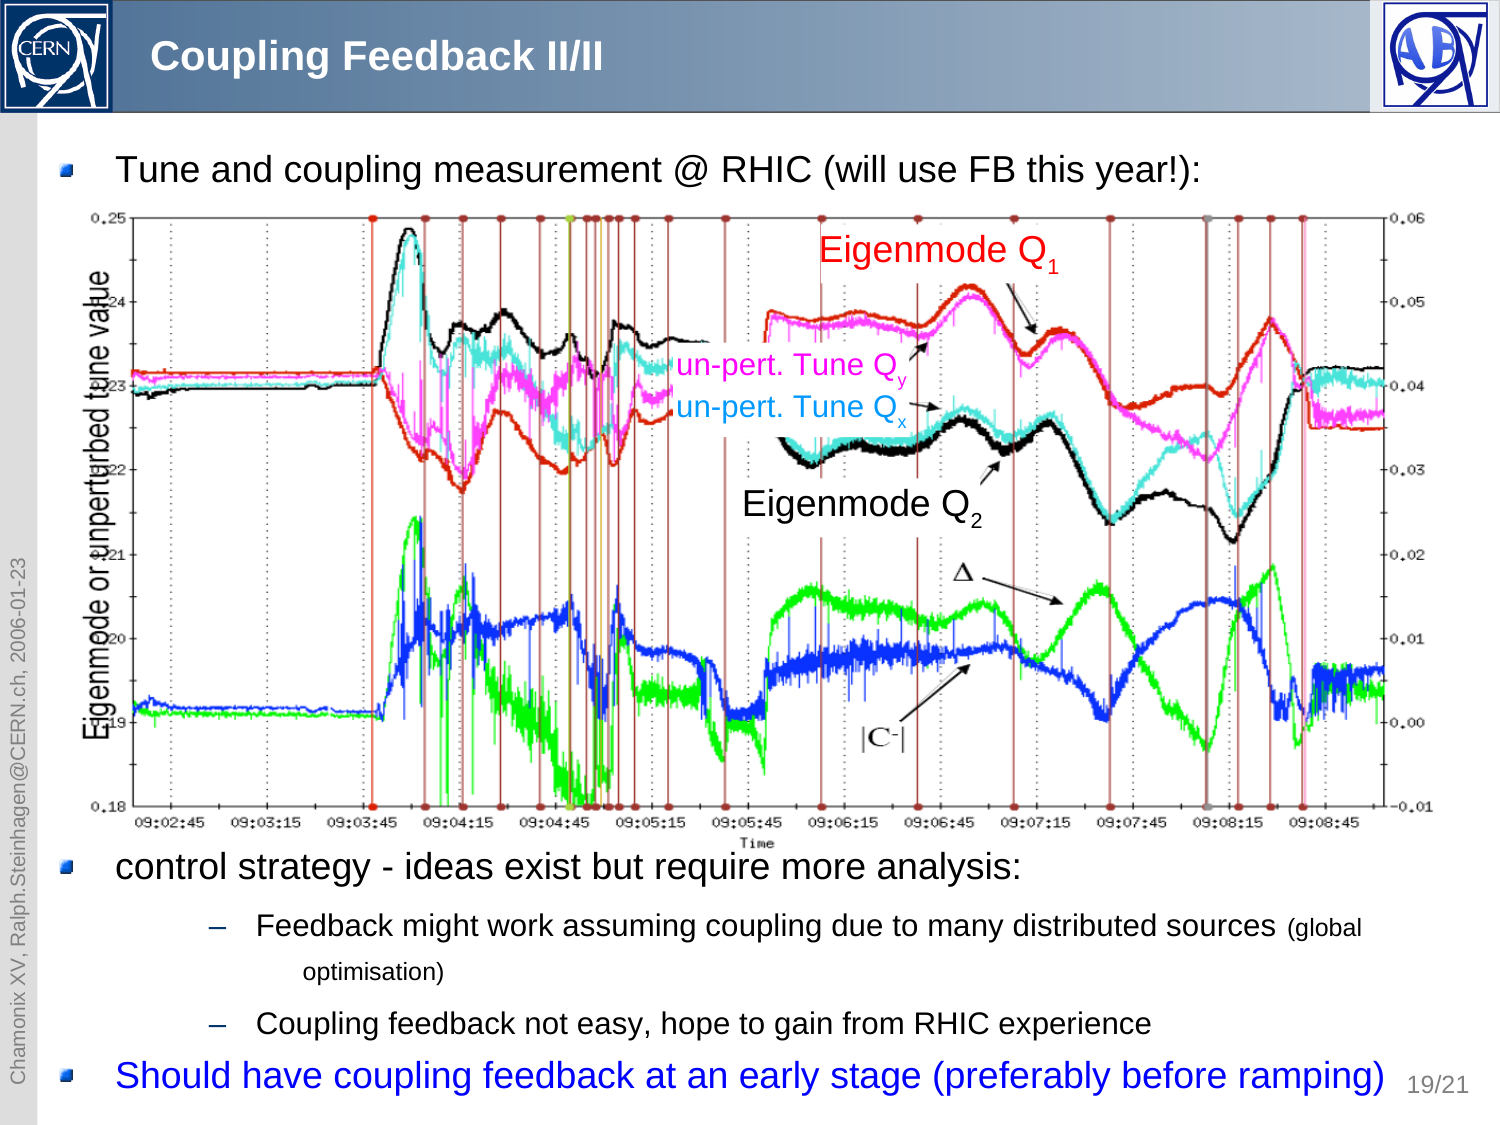

# Coupling Feedback II/II
Tune and coupling measurement @ RHIC (will use FB this year!):
Eigenmode Q1
un-pert. Tune Qy
un-pert. Tune Qx
Eigenmode Q2
control strategy - ideas exist but require more analysis:
Feedback might work assuming coupling due to many distributed sources (global optimisation)
Coupling feedback not easy, hope to gain from RHIC experience
Should have coupling feedback at an early stage (preferably before ramping)